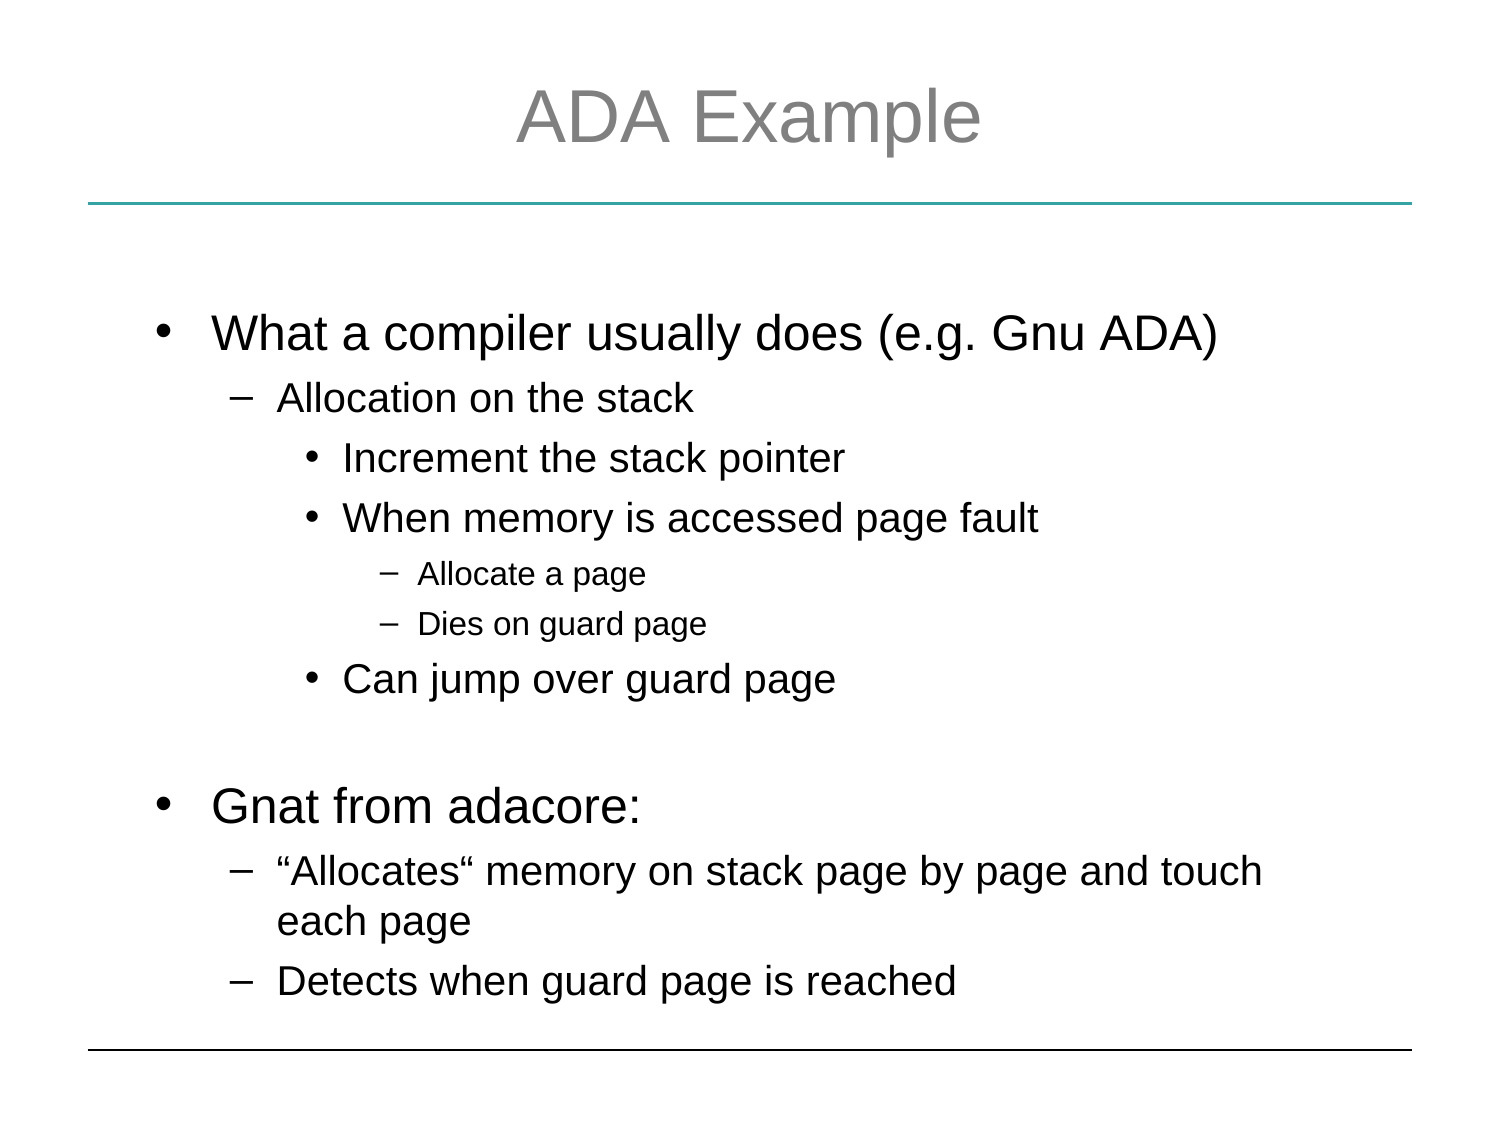

# ADA Example
What a compiler usually does (e.g. Gnu ADA)
Allocation on the stack
Increment the stack pointer
When memory is accessed page fault
Allocate a page
Dies on guard page
Can jump over guard page
Gnat from adacore:
“Allocates“ memory on stack page by page and touch each page
Detects when guard page is reached